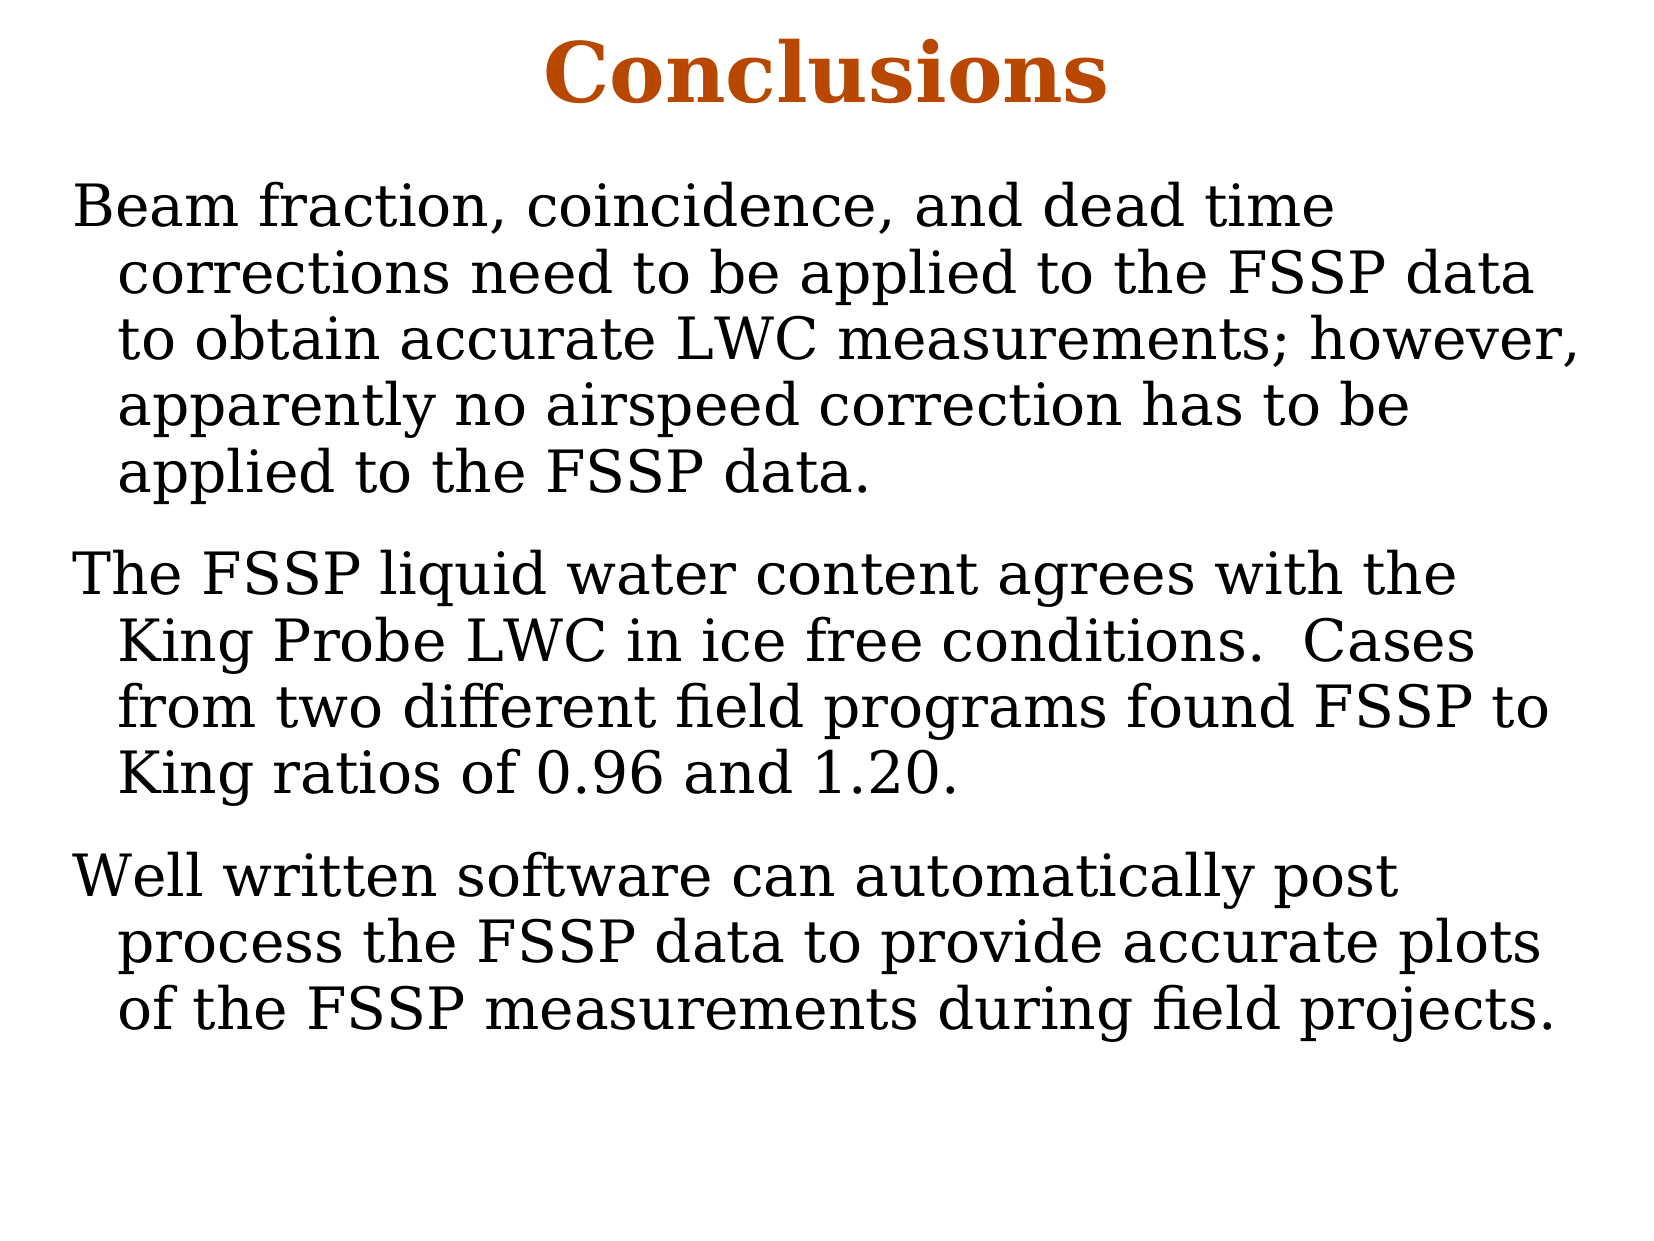

Conclusions
Beam fraction, coincidence, and dead time corrections need to be applied to the FSSP data to obtain accurate LWC measurements; however, apparently no airspeed correction has to be applied to the FSSP data.
The FSSP liquid water content agrees with the King Probe LWC in ice free conditions. Cases from two different field programs found FSSP to King ratios of 0.96 and 1.20.
Well written software can automatically post process the FSSP data to provide accurate plots of the FSSP measurements during field projects.